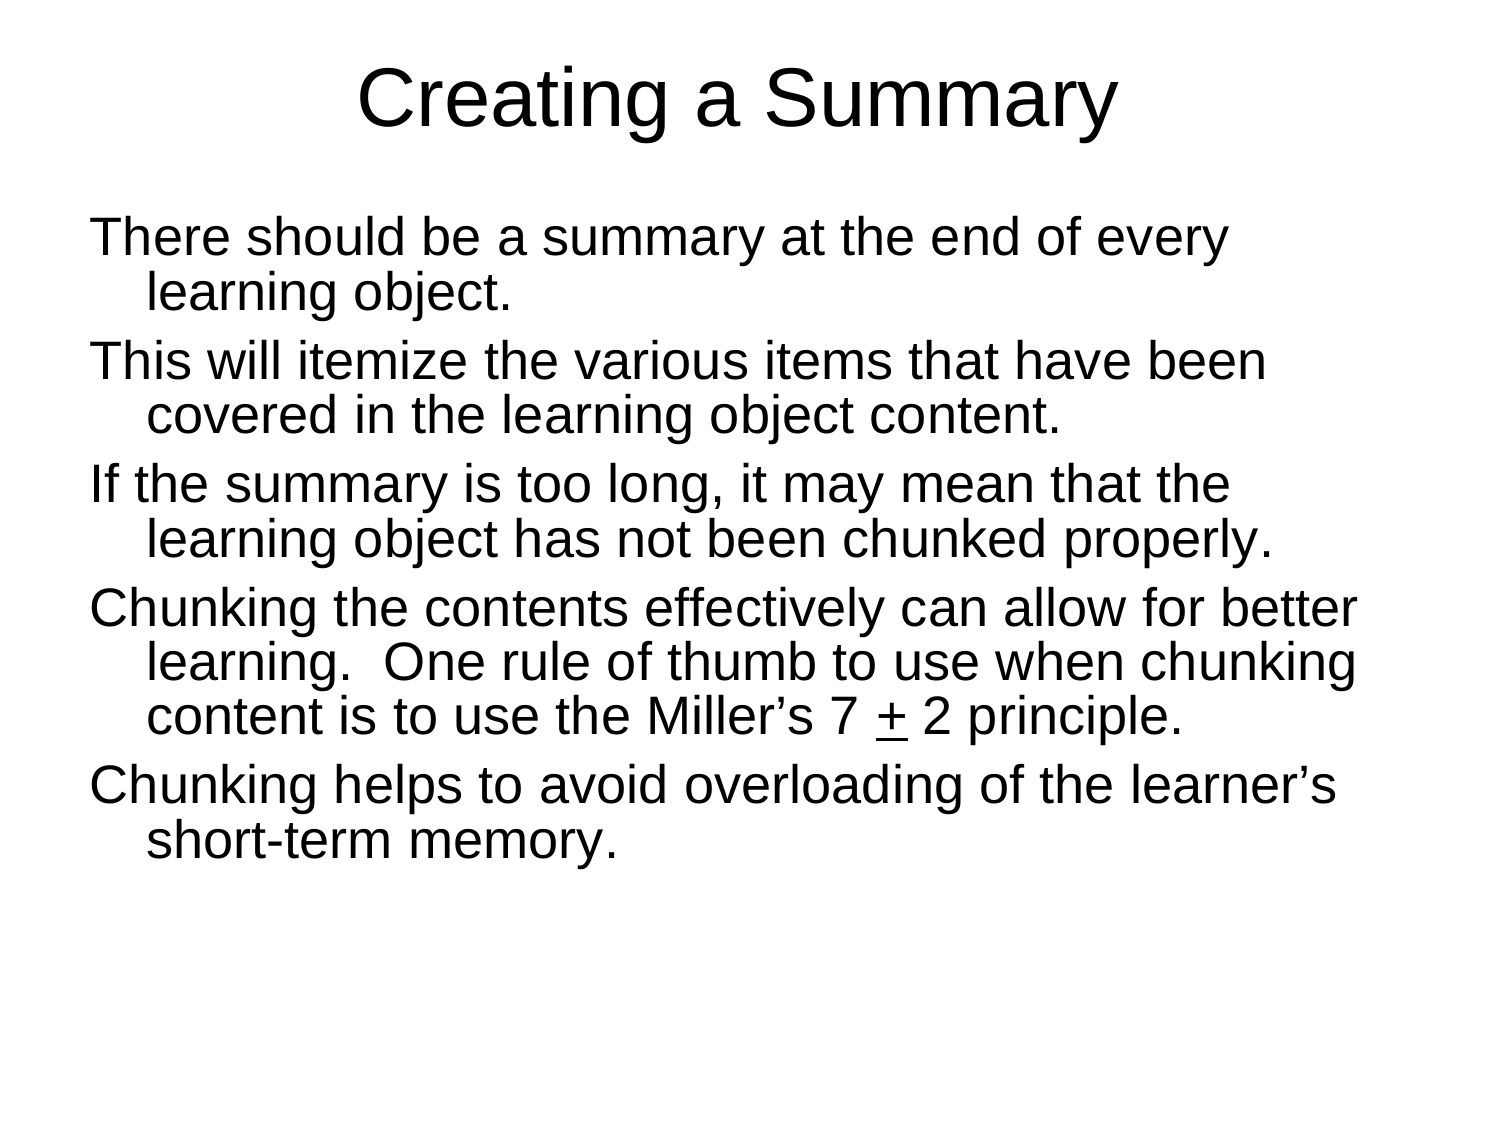

# Creating a Summary
There should be a summary at the end of every learning object.
This will itemize the various items that have been covered in the learning object content.
If the summary is too long, it may mean that the learning object has not been chunked properly.
Chunking the contents effectively can allow for better learning. One rule of thumb to use when chunking content is to use the Miller’s 7 + 2 principle.
Chunking helps to avoid overloading of the learner’s short-term memory.